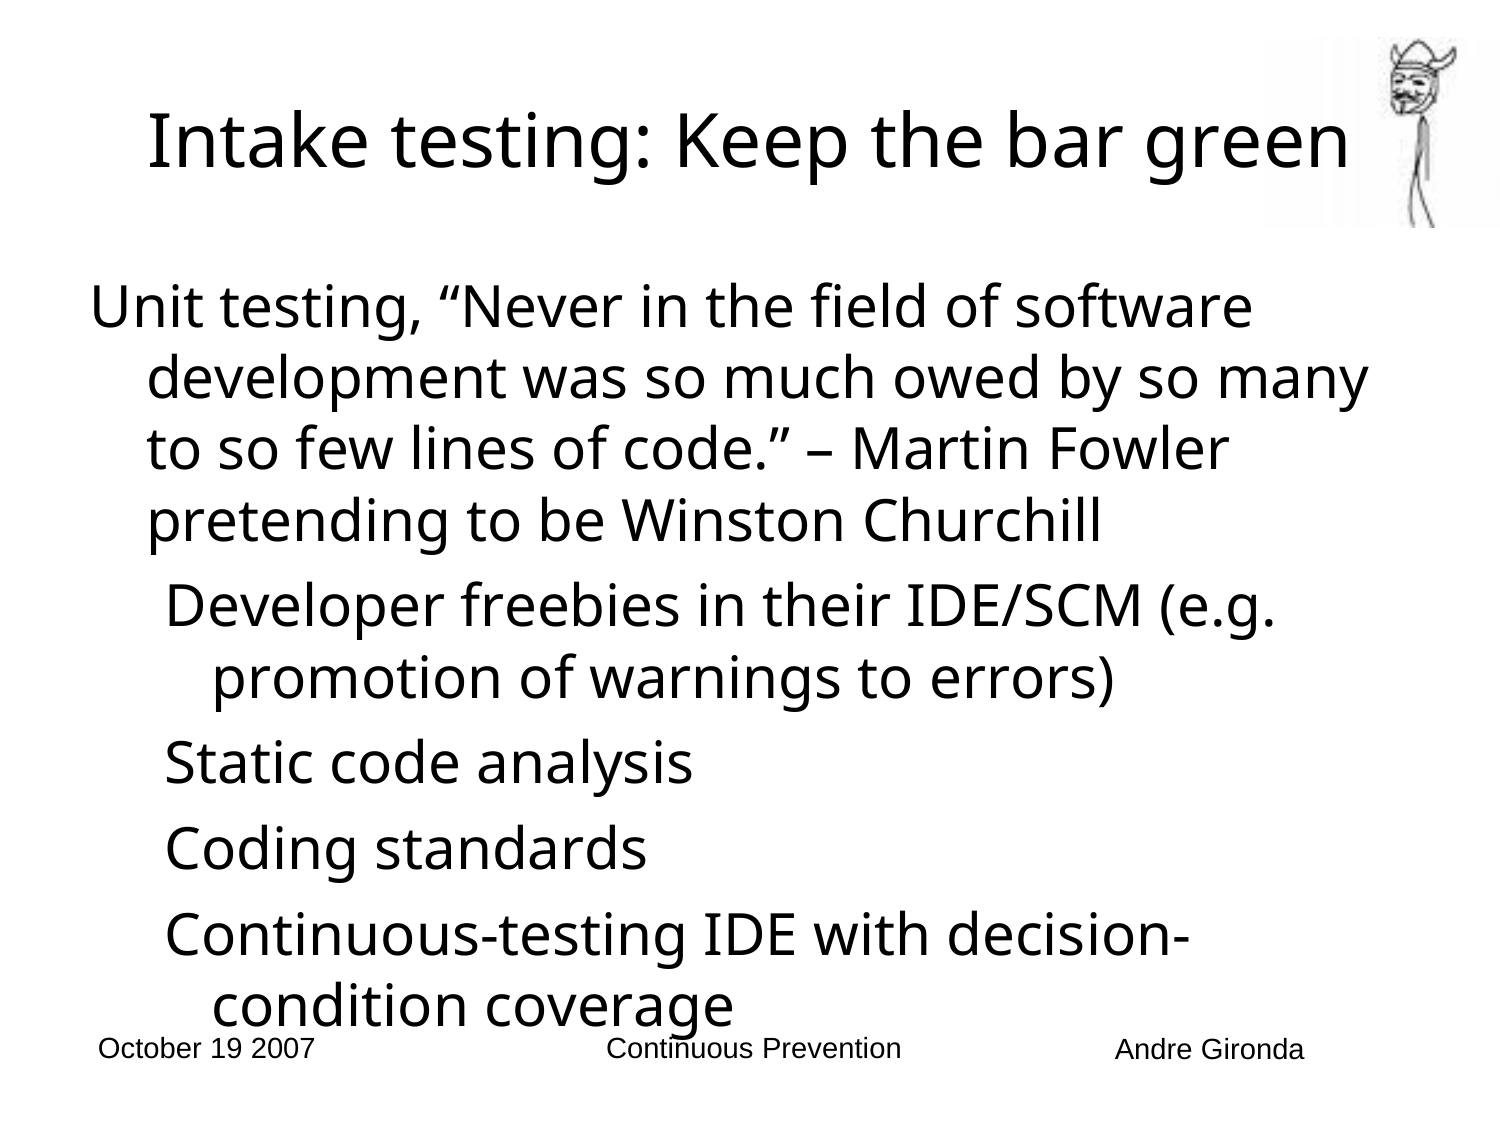

# Intake testing: Keep the bar green
Unit testing, “Never in the field of software development was so much owed by so many to so few lines of code.” – Martin Fowler pretending to be Winston Churchill
Developer freebies in their IDE/SCM (e.g. promotion of warnings to errors)
Static code analysis
Coding standards
Continuous-testing IDE with decision-condition coverage